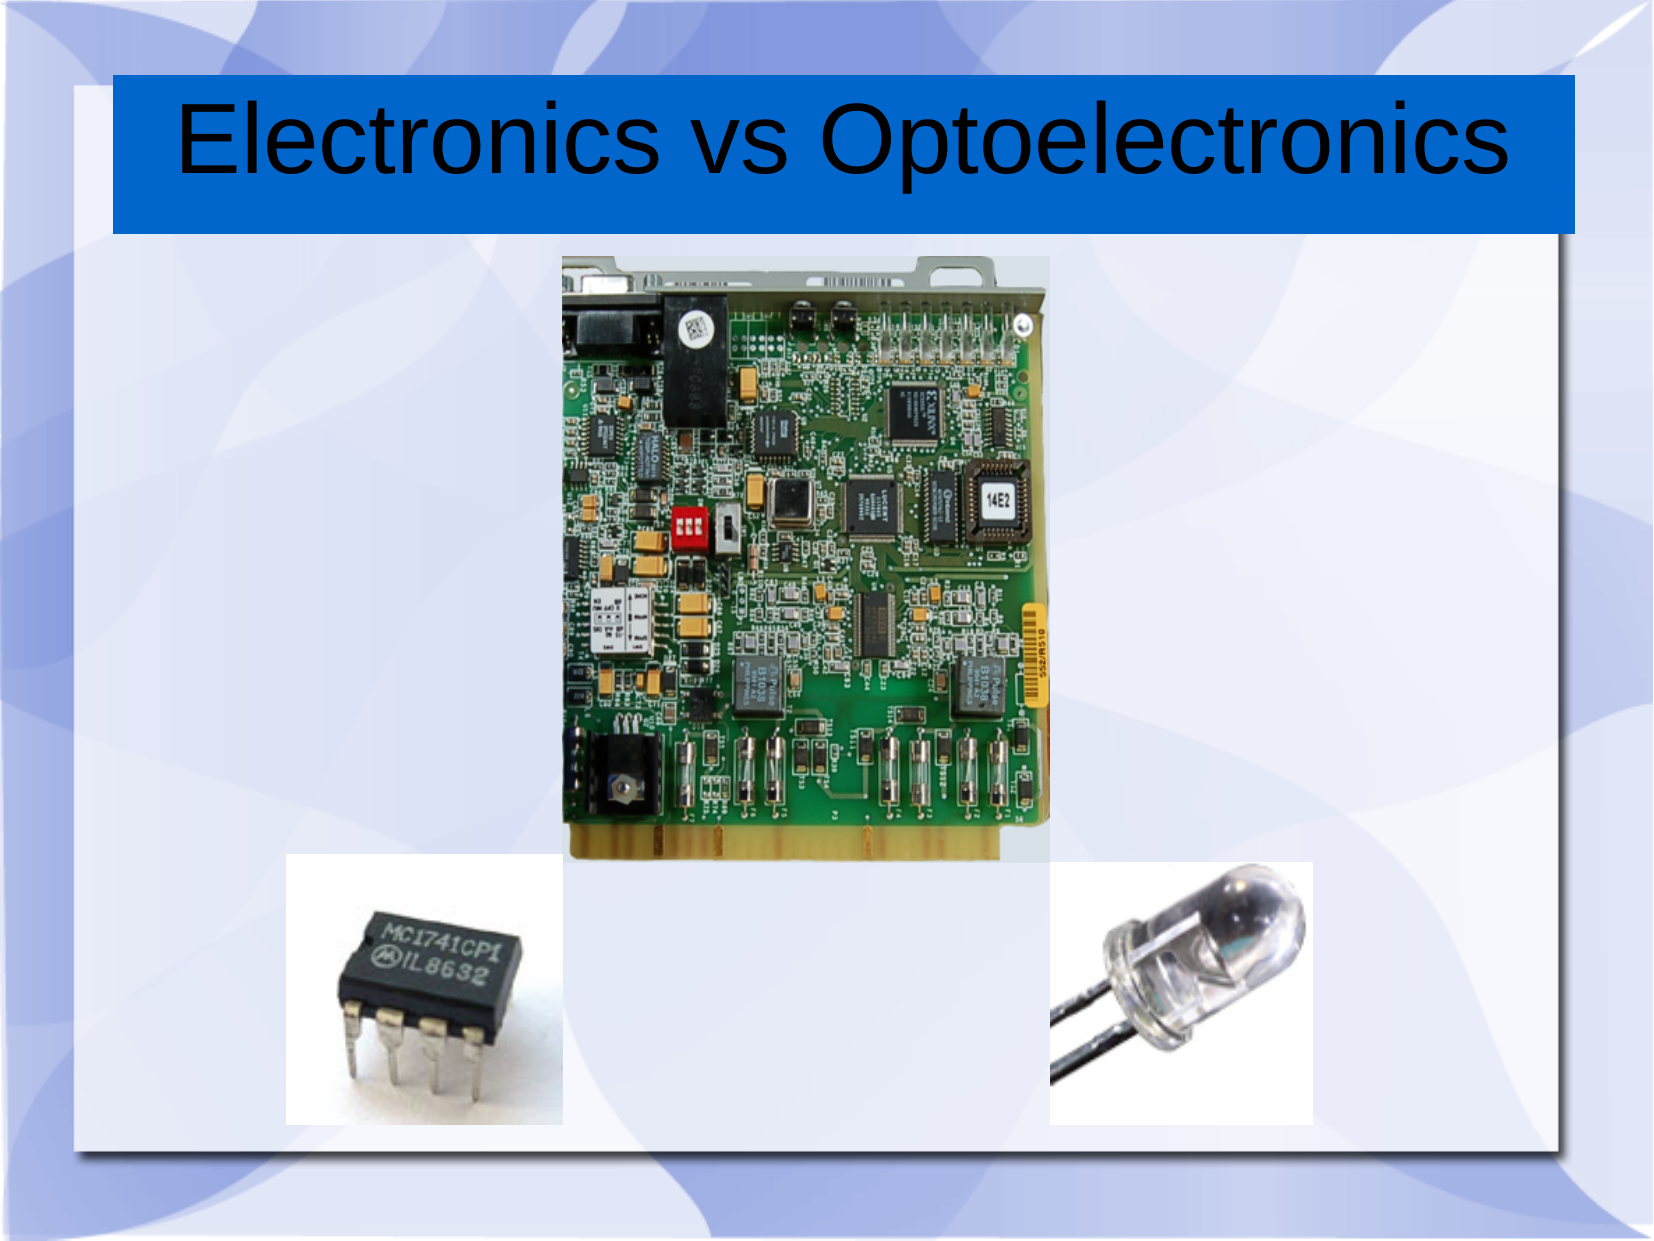

| Electronics vs Optoelectronics |
| --- |